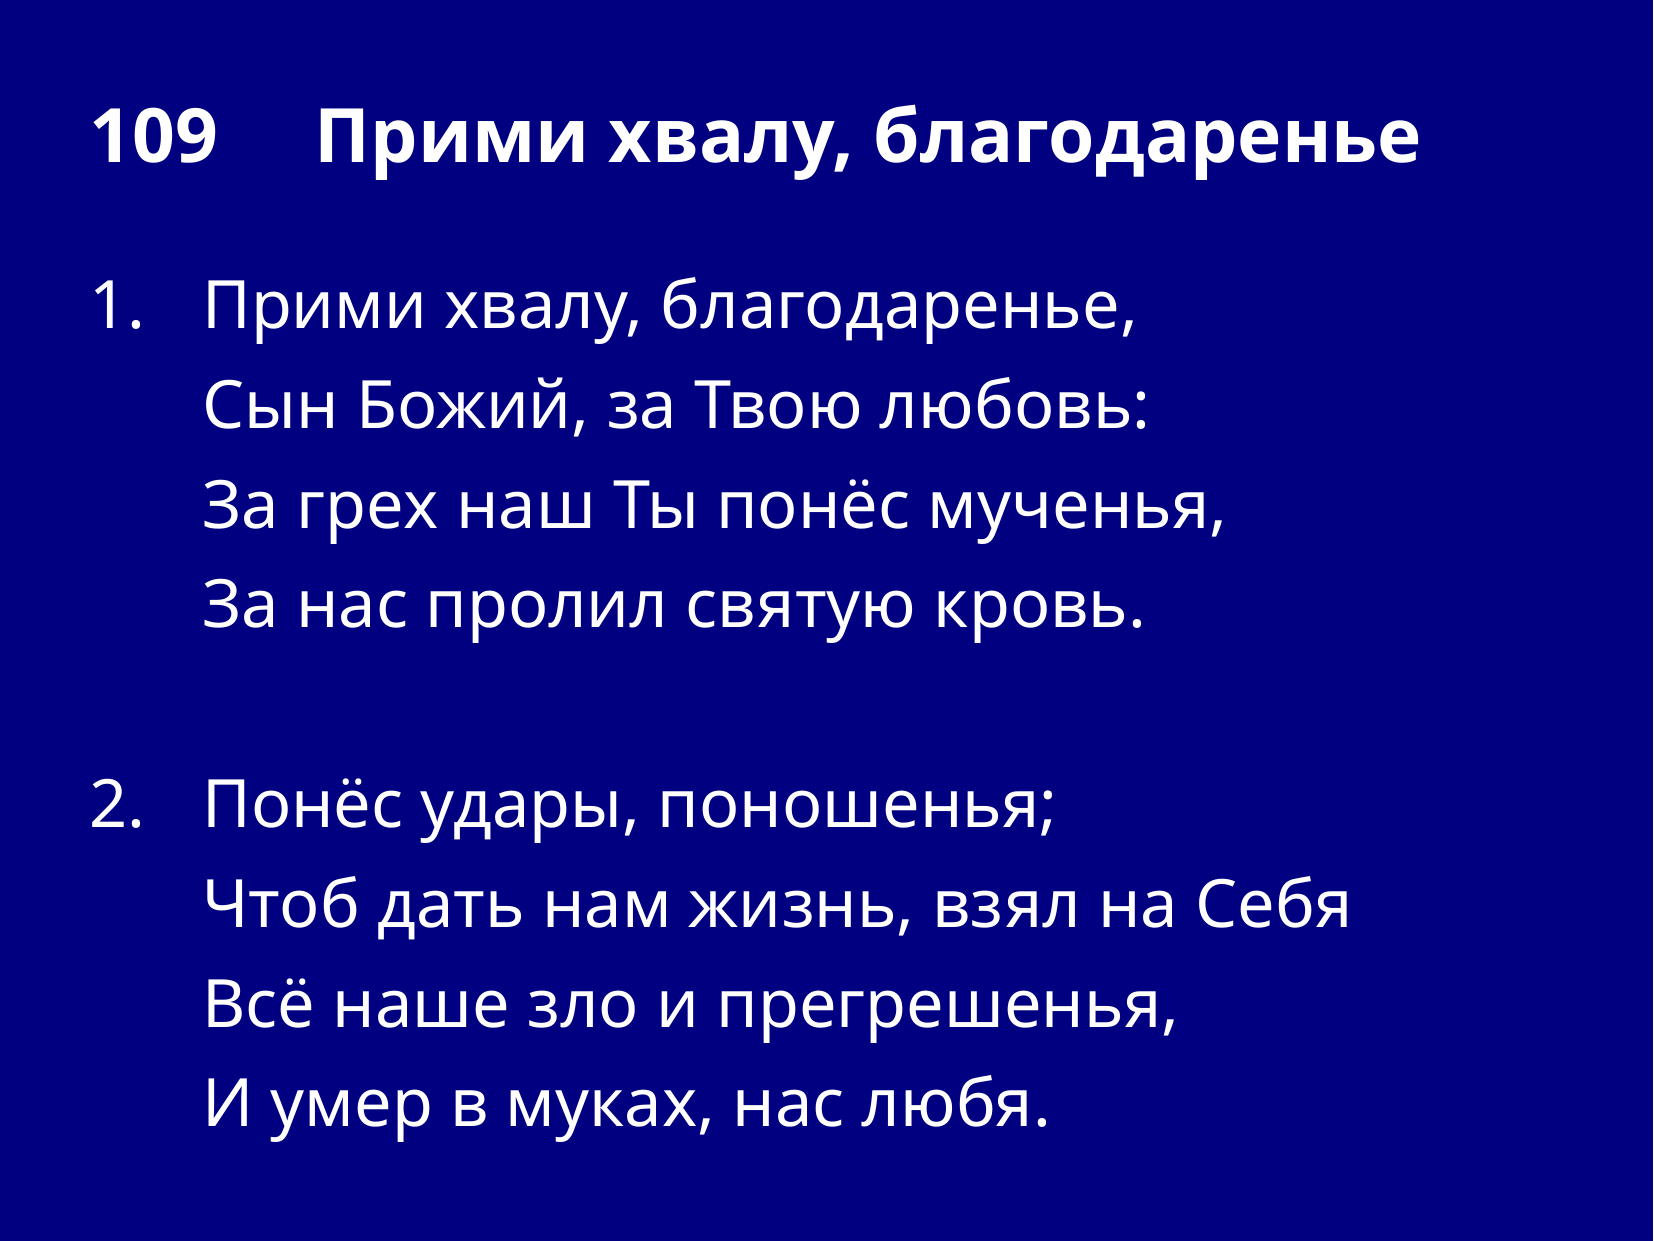

109	Прими хвалу, благодаренье
1.	Прими хвалу, благодаренье,
	Сын Божий, за Твою любовь:
	За грех наш Ты понёс мученья,
	За нас пролил святую кровь.
2.	Понёс удары, поношенья;
	Чтоб дать нам жизнь, взял на Себя
	Всё наше зло и прегрешенья,
	И умер в муках, нас любя.